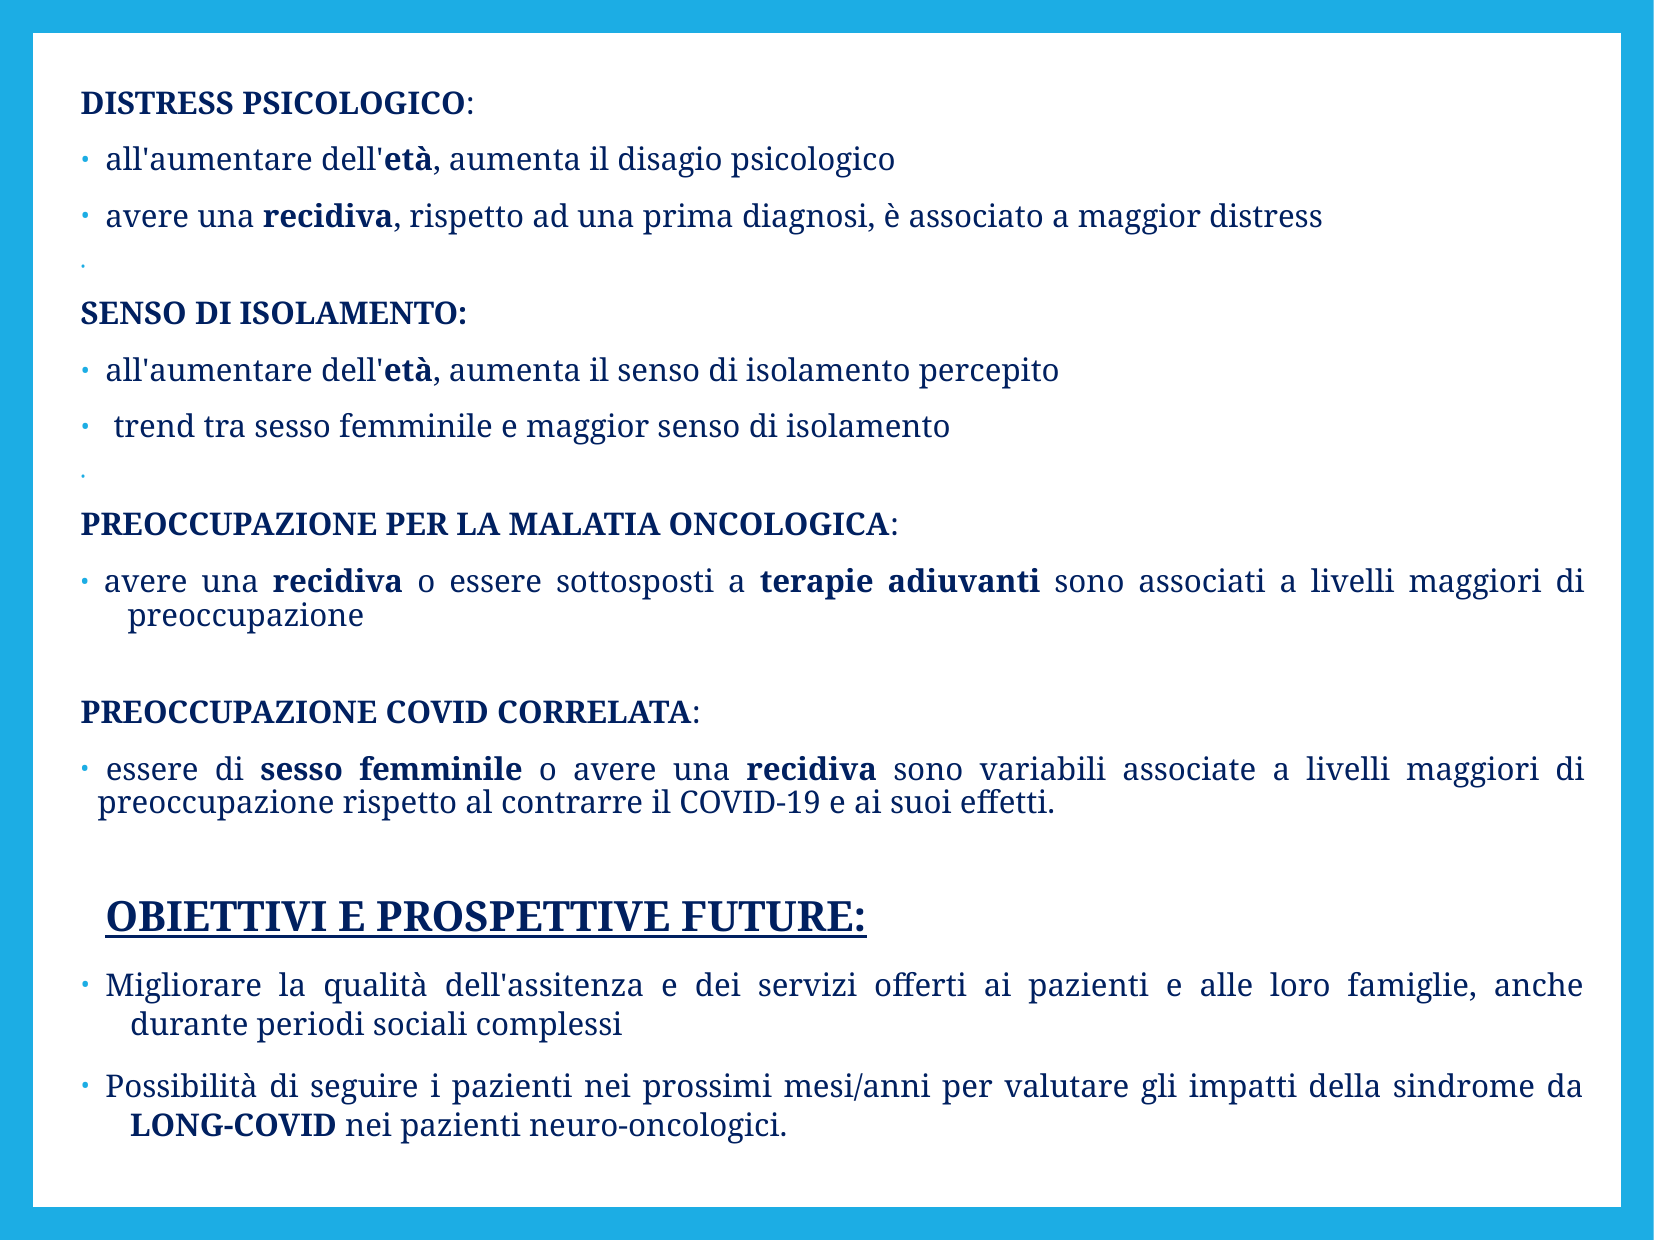

# DISTRESS PSICOLOGICO:
all'aumentare dell'età, aumenta il disagio psicologico
avere una recidiva, rispetto ad una prima diagnosi, è associato a maggior distress
SENSO DI ISOLAMENTO:
all'aumentare dell'età, aumenta il senso di isolamento percepito
 trend tra sesso femminile e maggior senso di isolamento
PREOCCUPAZIONE PER LA MALATIA ONCOLOGICA:
avere una recidiva o essere sottosposti a terapie adiuvanti sono associati a livelli maggiori di preoccupazione
PREOCCUPAZIONE COVID CORRELATA:
 essere di sesso femminile o avere una recidiva sono variabili associate a livelli maggiori di preoccupazione rispetto al contrarre il COVID-19 e ai suoi effetti.
OBIETTIVI E PROSPETTIVE FUTURE:
Migliorare la qualità dell'assitenza e dei servizi offerti ai pazienti e alle loro famiglie, anche durante periodi sociali complessi
Possibilità di seguire i pazienti nei prossimi mesi/anni per valutare gli impatti della sindrome da LONG-COVID nei pazienti neuro-oncologici.